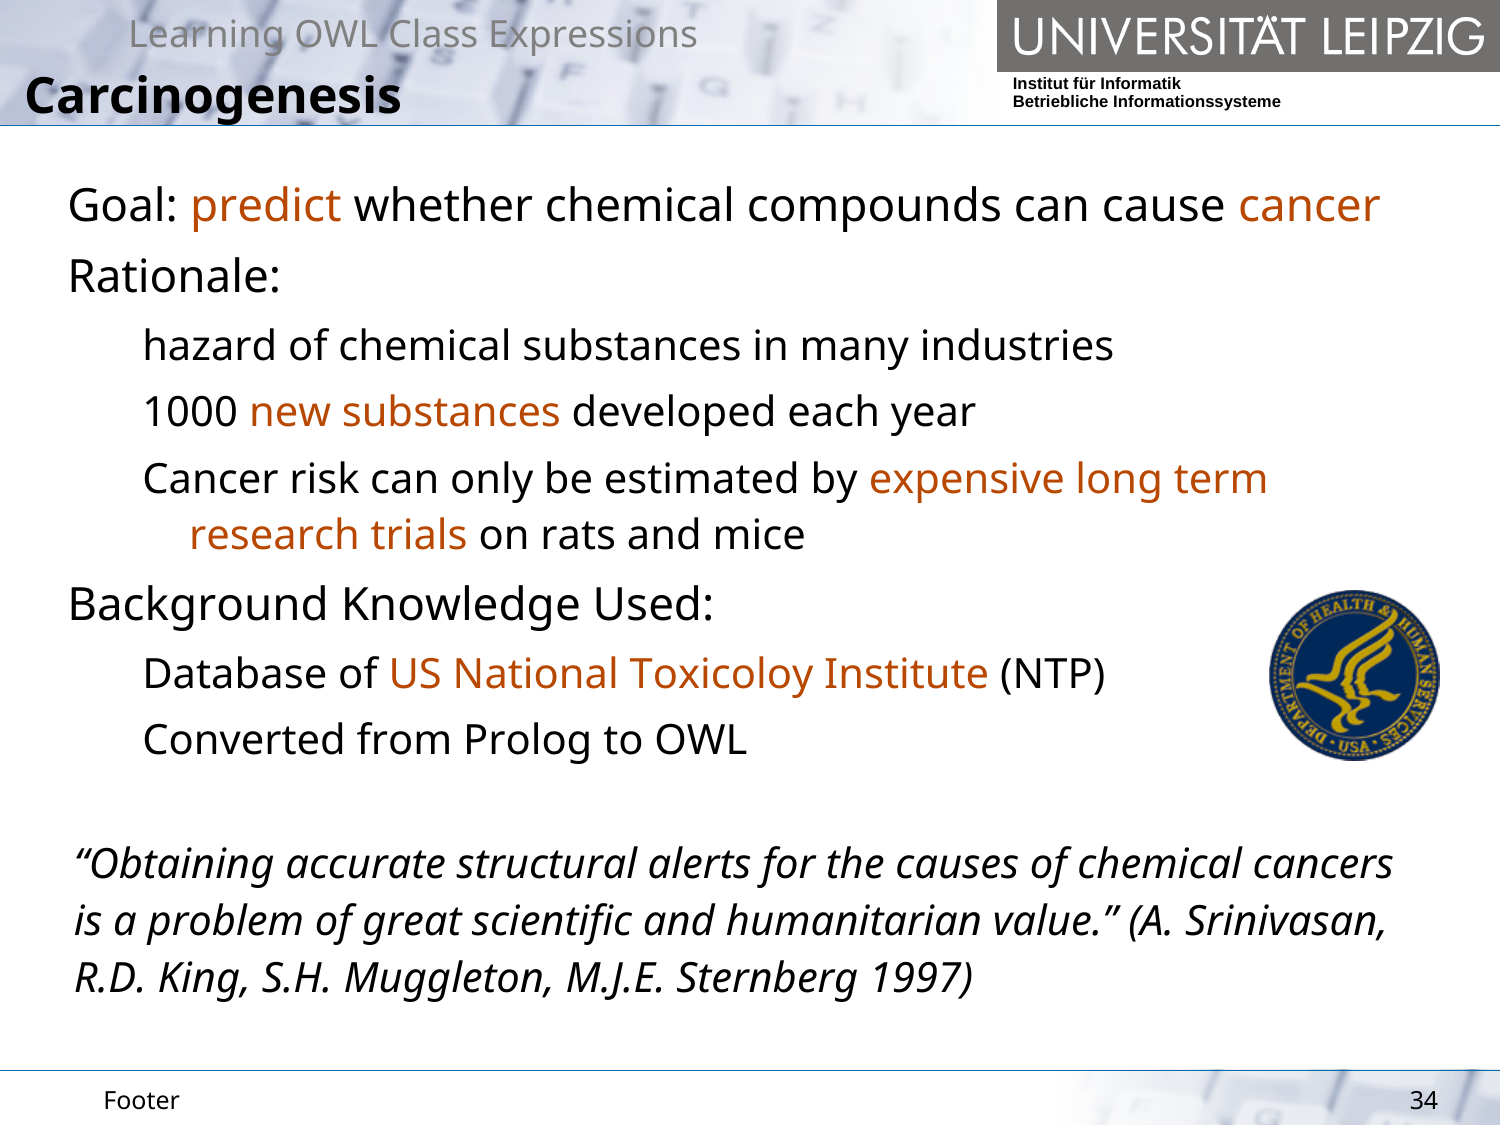

# Carcinogenesis
Goal: predict whether chemical compounds can cause cancer
Rationale:
hazard of chemical substances in many industries
1000 new substances developed each year
Cancer risk can only be estimated by expensive long term research trials on rats and mice
Background Knowledge Used:
Database of US National Toxicoloy Institute (NTP)
Converted from Prolog to OWL
“Obtaining accurate structural alerts for the causes of chemical cancers is a problem of great scientific and humanitarian value.” (A. Srinivasan, R.D. King, S.H. Muggleton, M.J.E. Sternberg 1997)
Footer
34